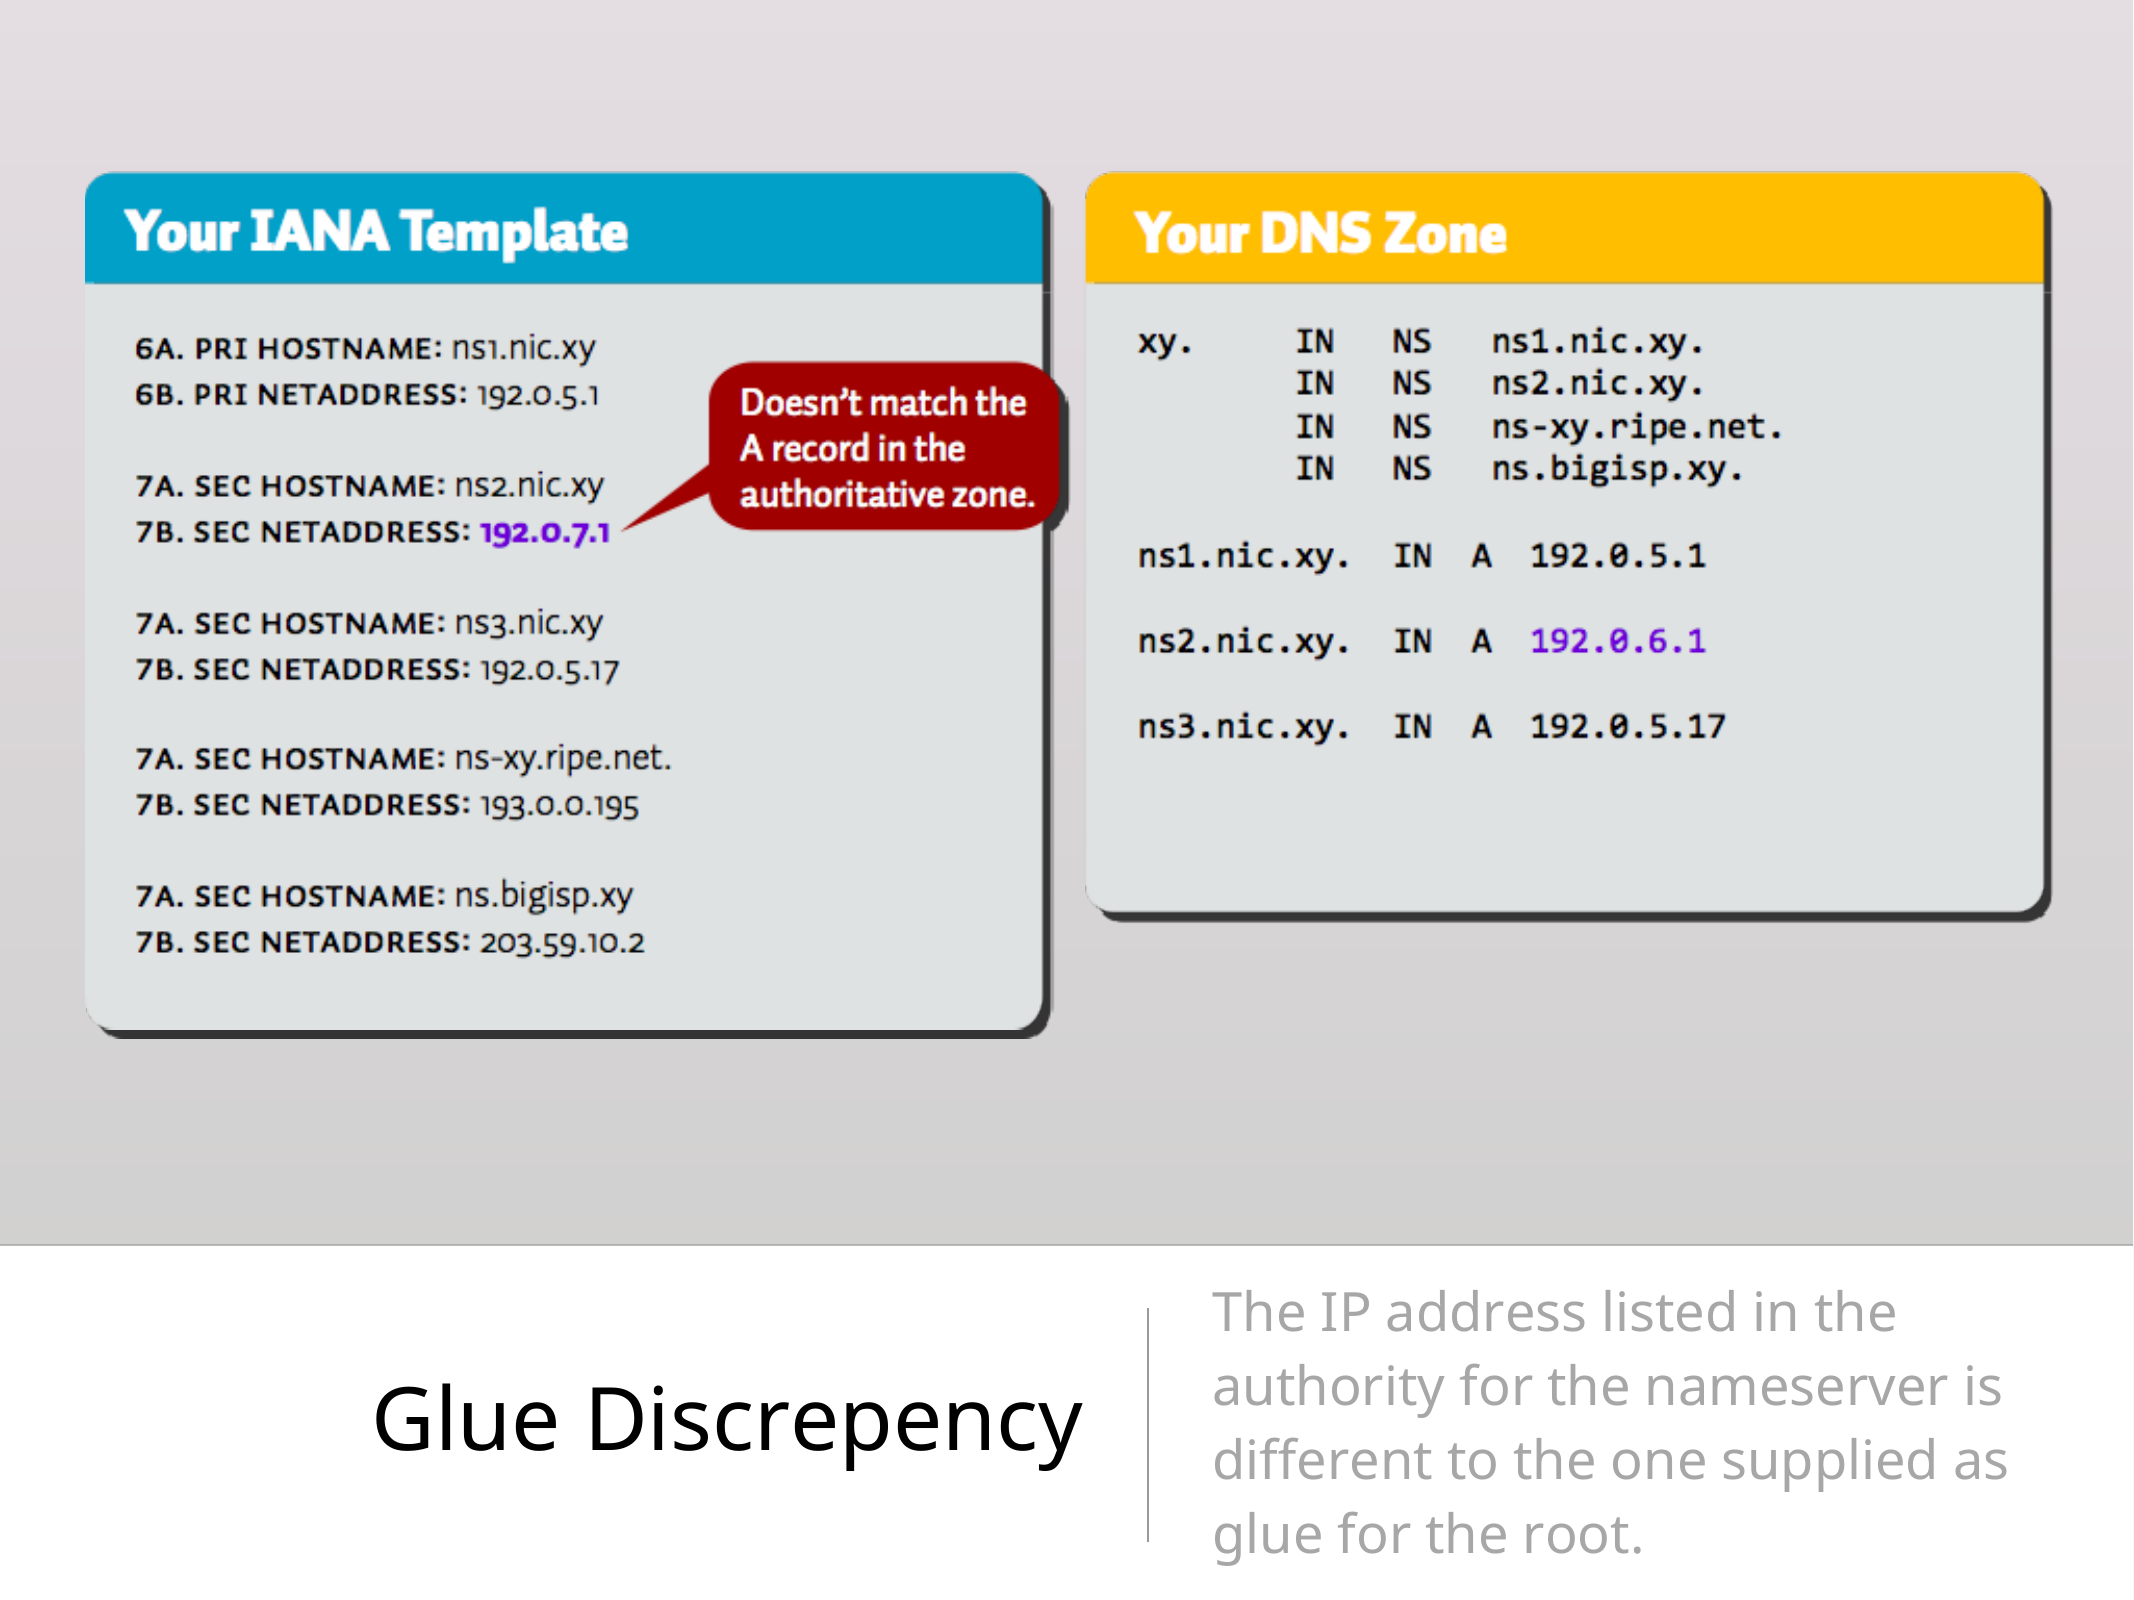

The IP address listed in the authority for the nameserver is different to the one supplied as glue for the root.
# Glue Discrepency